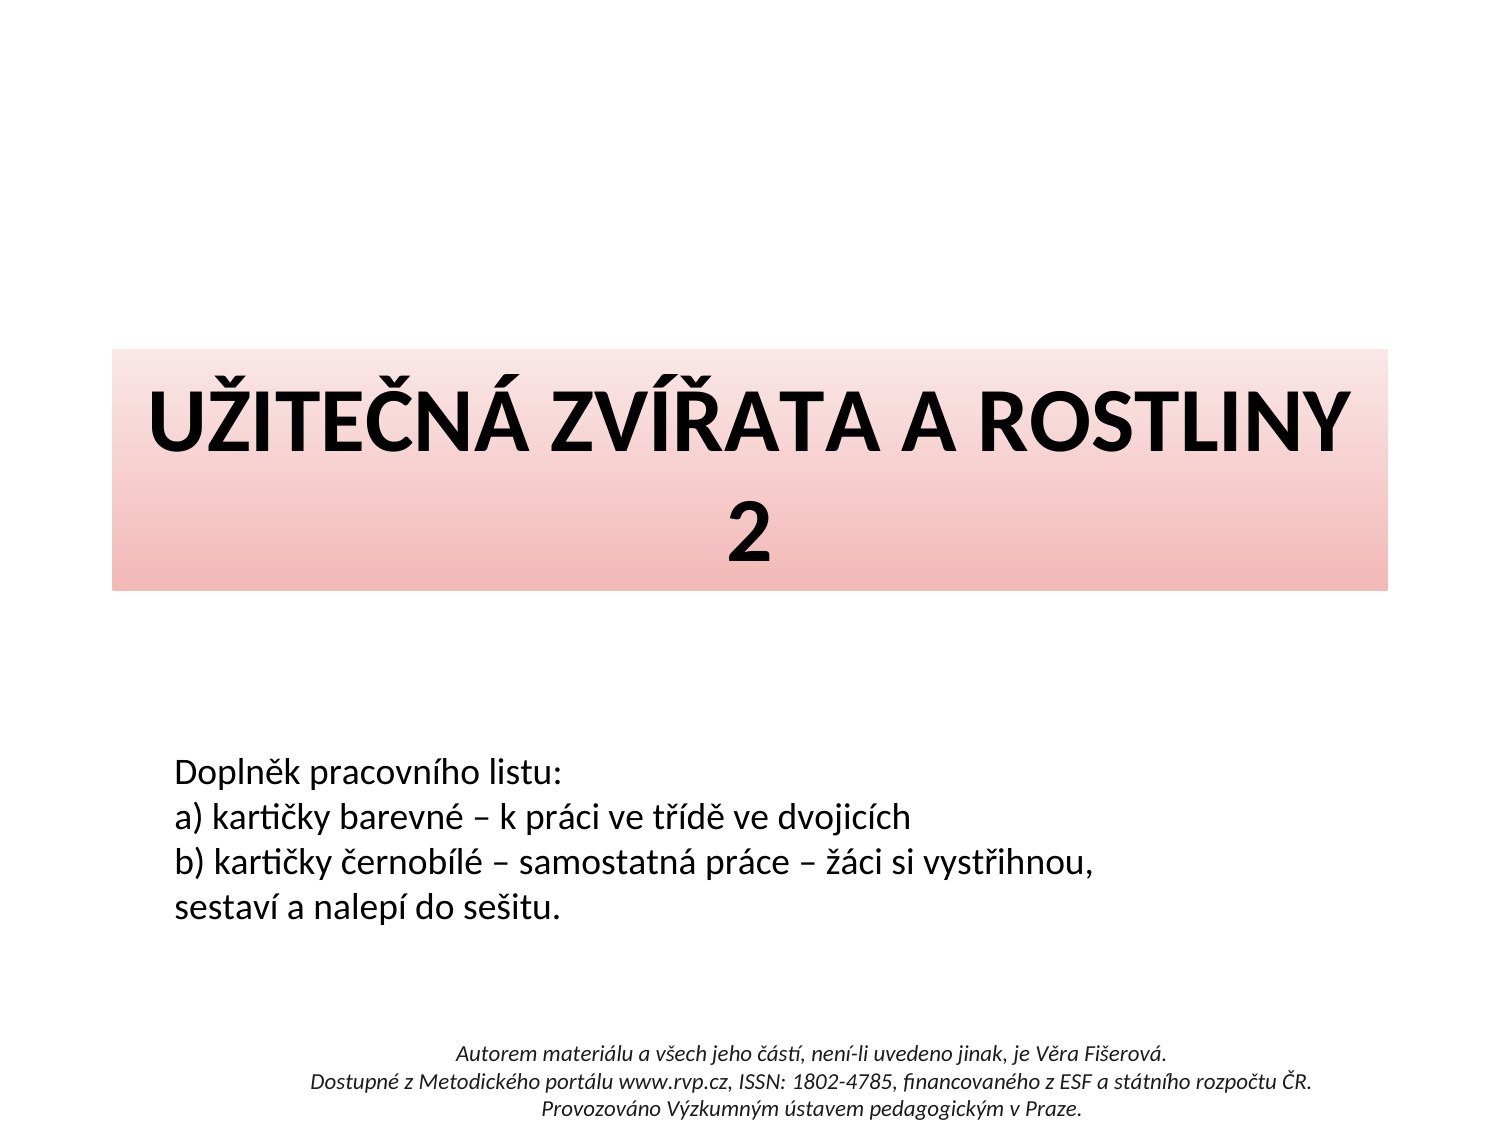

# UŽITEČNÁ ZVÍŘATA A ROSTLINY 2
Doplněk pracovního listu:
 kartičky barevné – k práci ve třídě ve dvojicích
 kartičky černobílé – samostatná práce – žáci si vystřihnou, sestaví a nalepí do sešitu.
Autorem materiálu a všech jeho částí, není-li uvedeno jinak, je Věra Fišerová.
Dostupné z Metodického portálu www.rvp.cz, ISSN: 1802-4785, financovaného z ESF a státního rozpočtu ČR.
Provozováno Výzkumným ústavem pedagogickým v Praze.